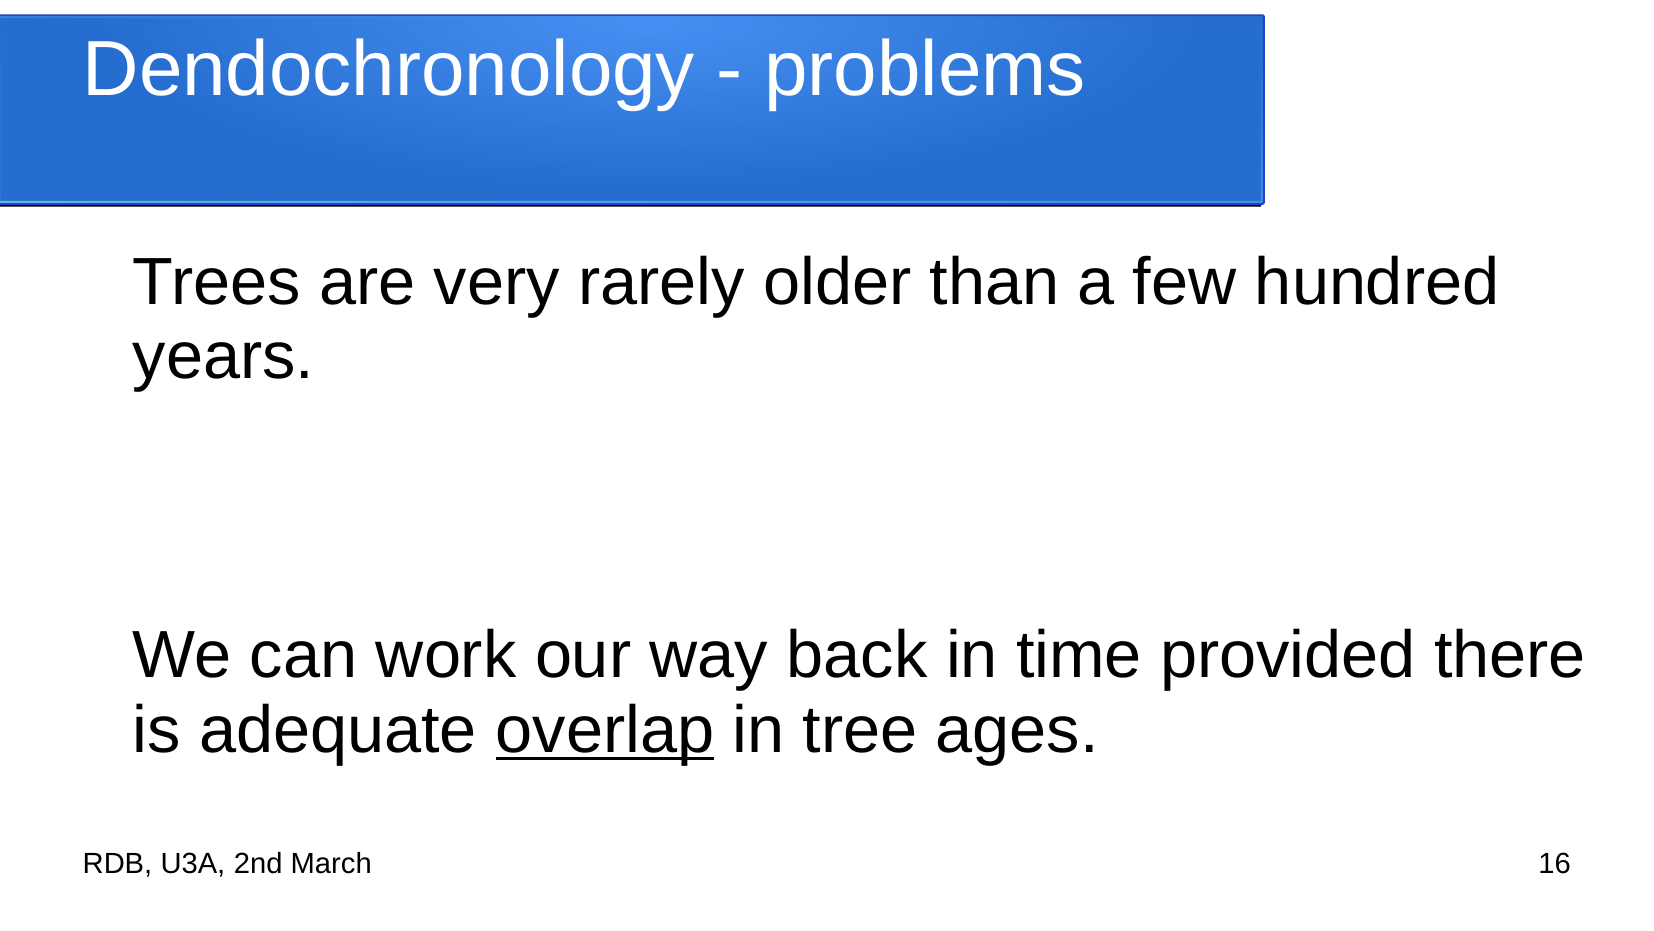

# Dendochronology - problems
Trees are very rarely older than a few hundred years.
We can work our way back in time provided there is adequate overlap in tree ages.
RDB, U3A, 2nd March
16